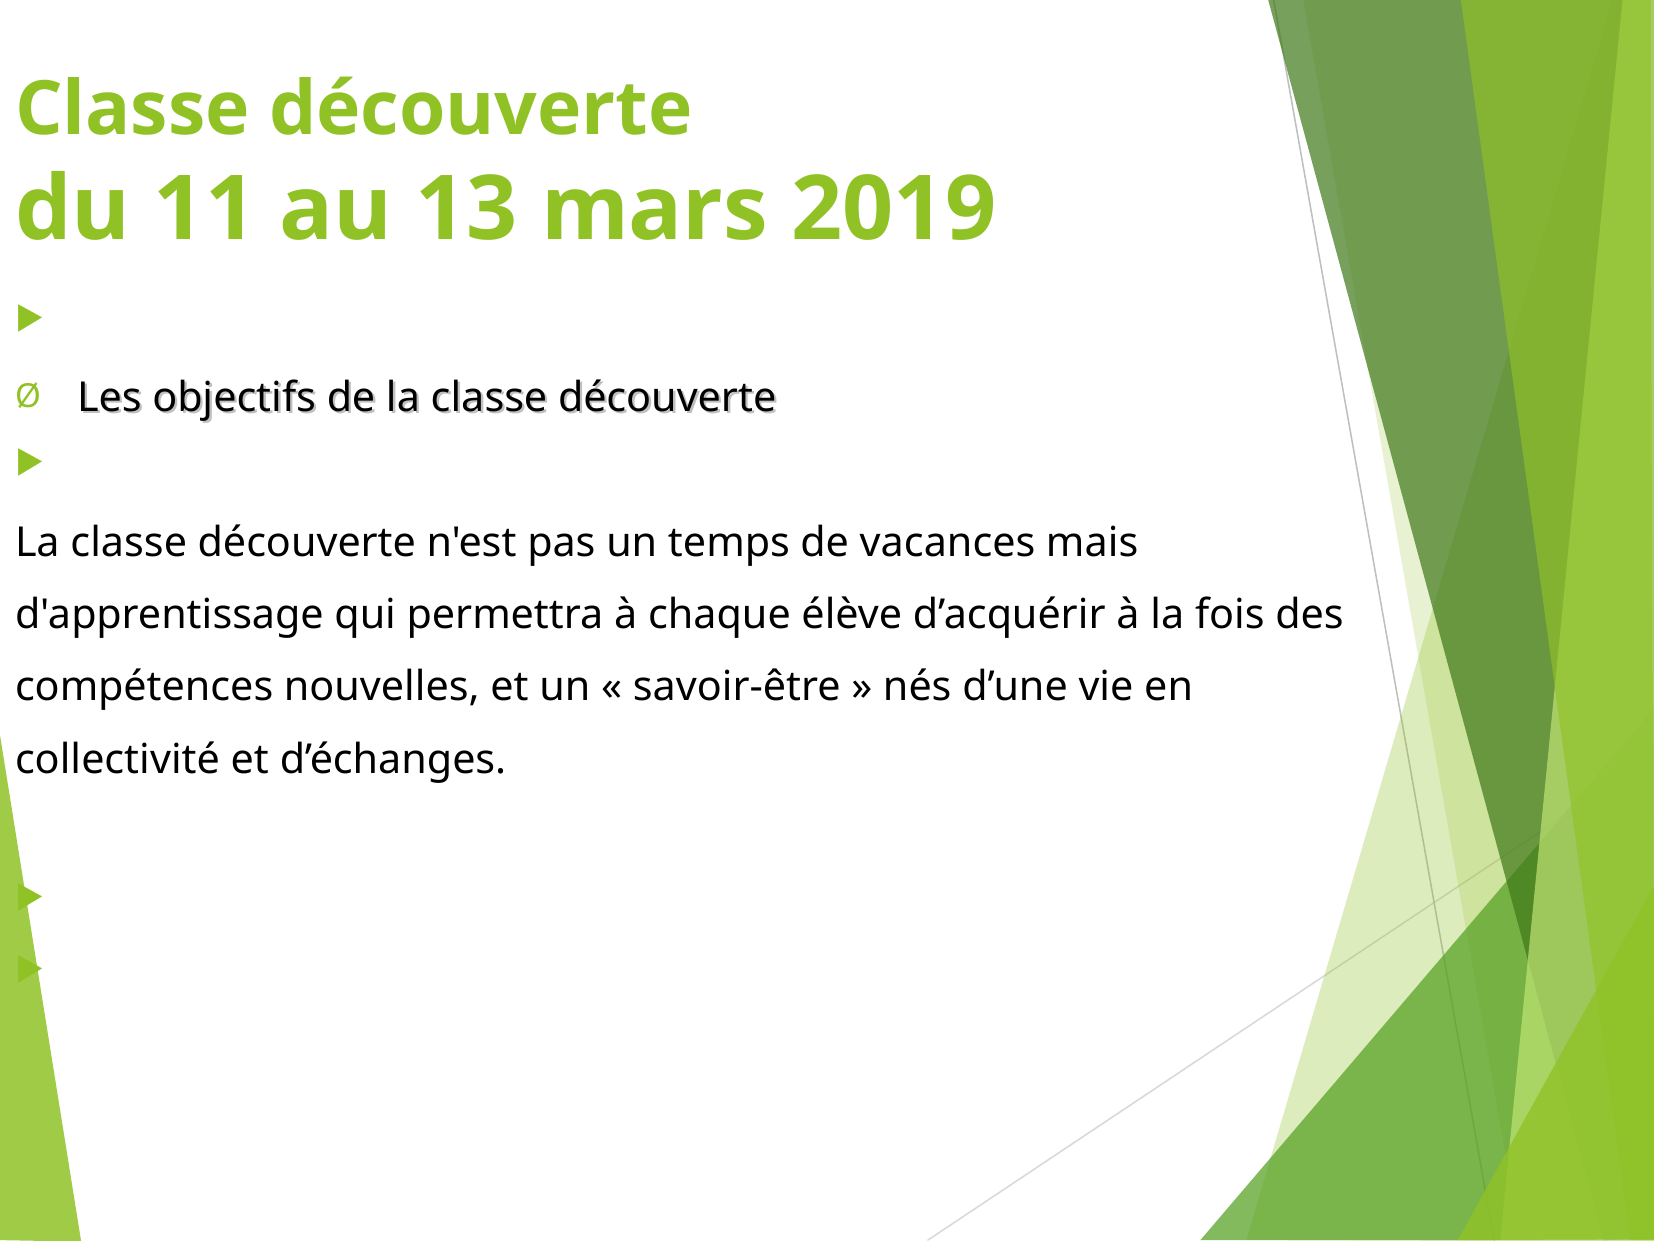

# Classe découverte du 11 au 13 mars 2019
Les objectifs de la classe découverte
La classe découverte n'est pas un temps de vacances mais
d'apprentissage qui permettra à chaque élève d’acquérir à la fois des
compétences nouvelles, et un « savoir-être » nés d’une vie en
collectivité et d’échanges.